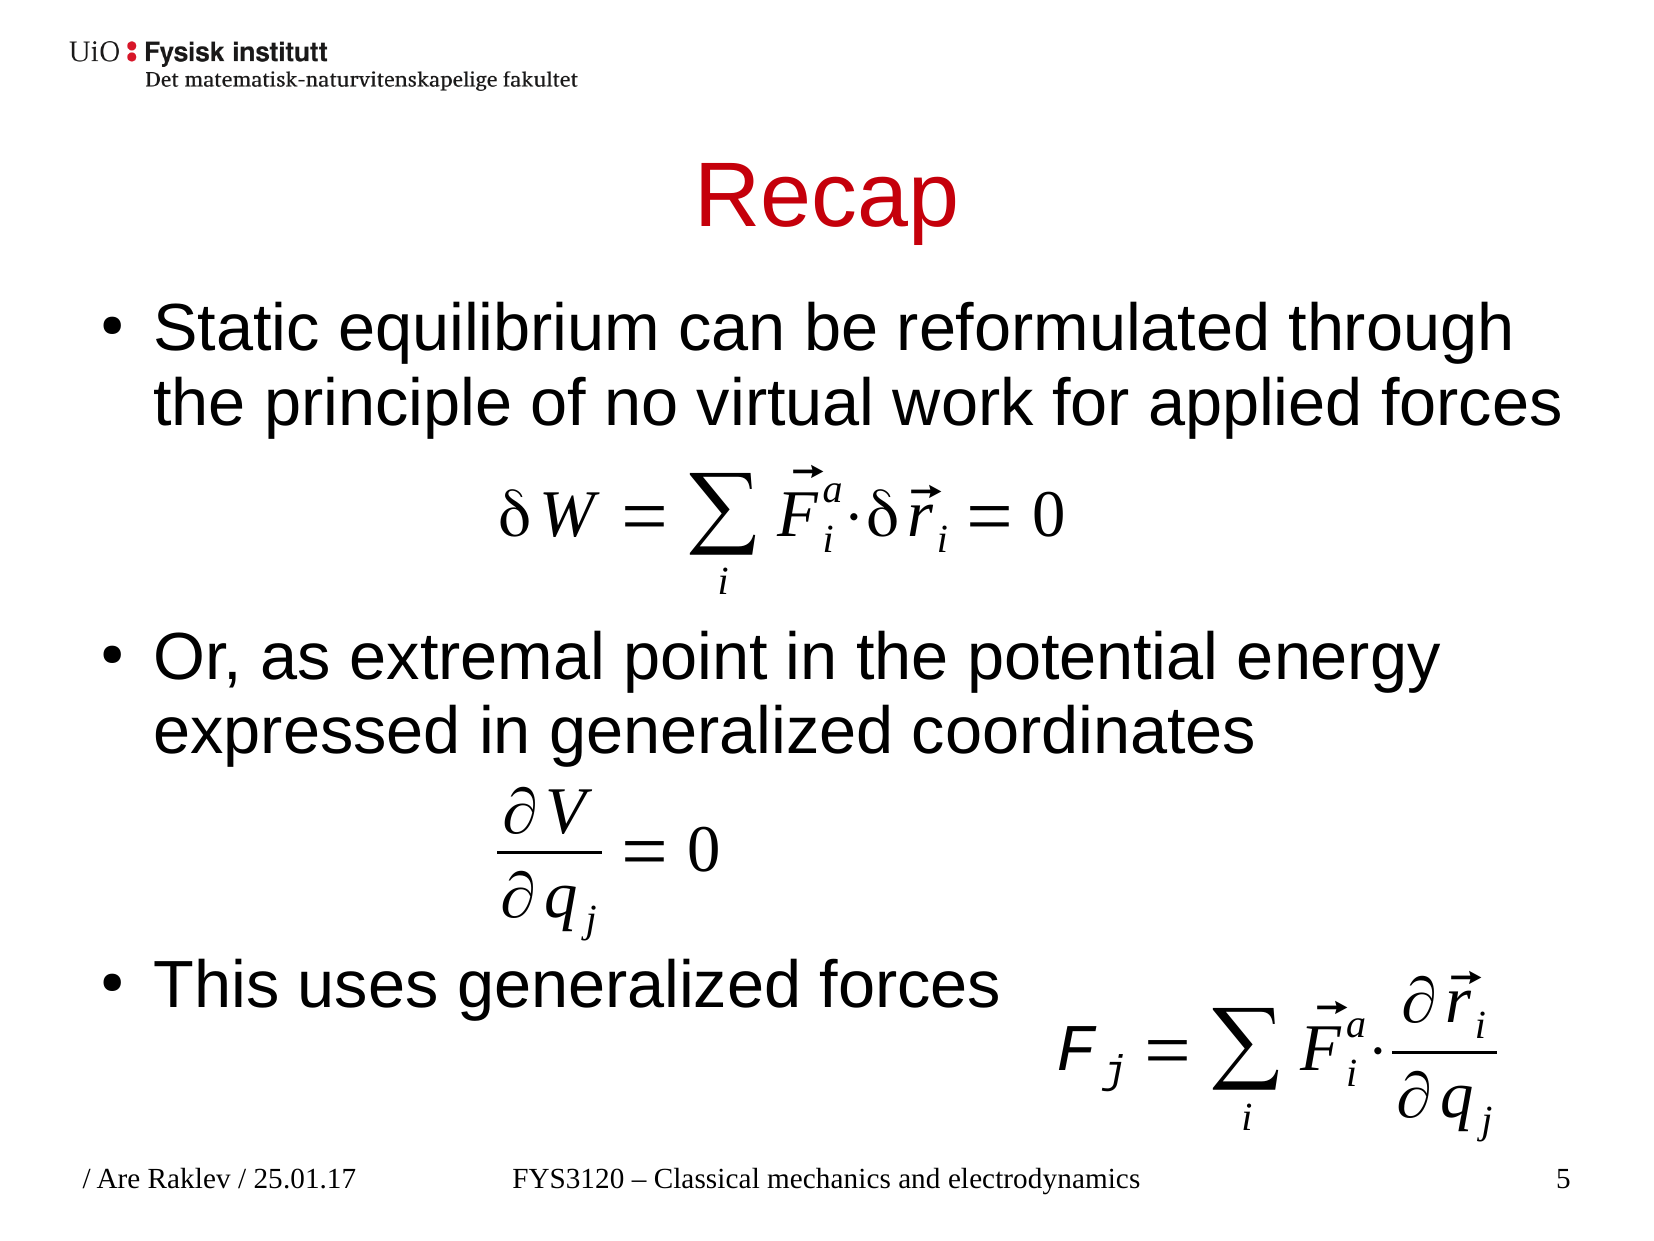

# Recap
Static equilibrium can be reformulated through the principle of no virtual work for applied forces
Or, as extremal point in the potential energy expressed in generalized coordinates
This uses generalized forces
/ Are Raklev / 25.01.17
FYS3120 – Classical mechanics and electrodynamics
5